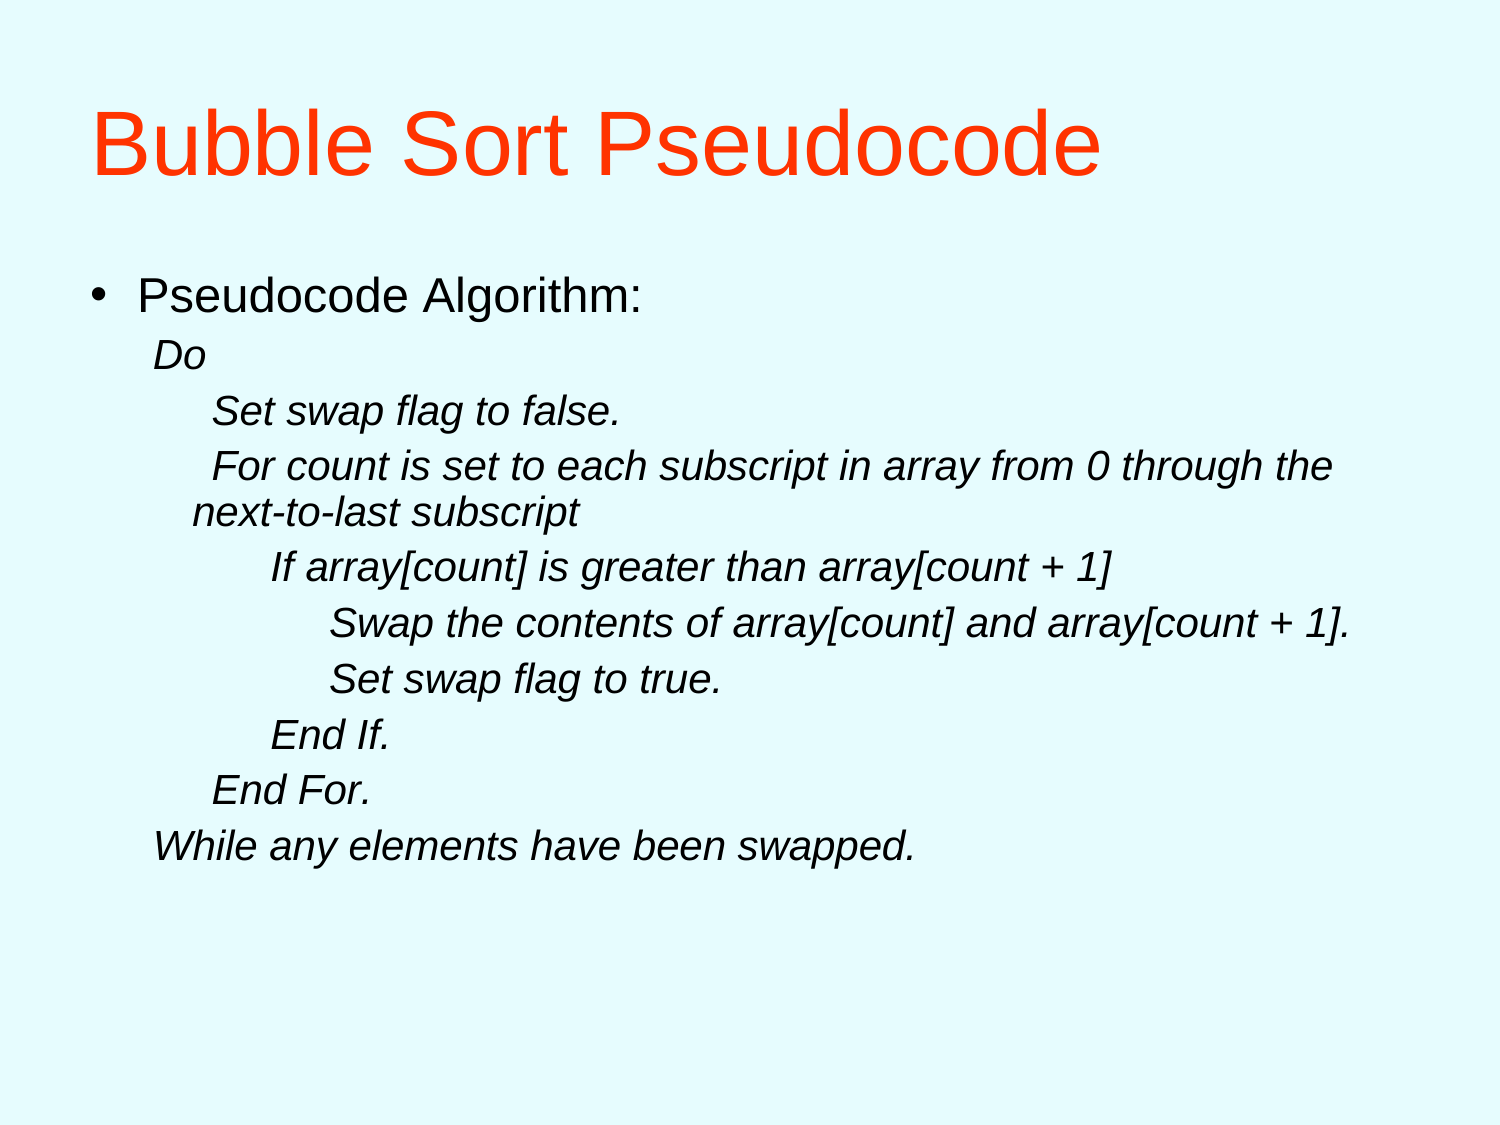

# Bubble Sort Pseudocode
Pseudocode Algorithm:
Do
 Set swap flag to false.
 For count is set to each subscript in array from 0 through the next-to-last subscript
 If array[count] is greater than array[count + 1]
 Swap the contents of array[count] and array[count + 1].
 Set swap flag to true.
 End If.
 End For.
While any elements have been swapped.